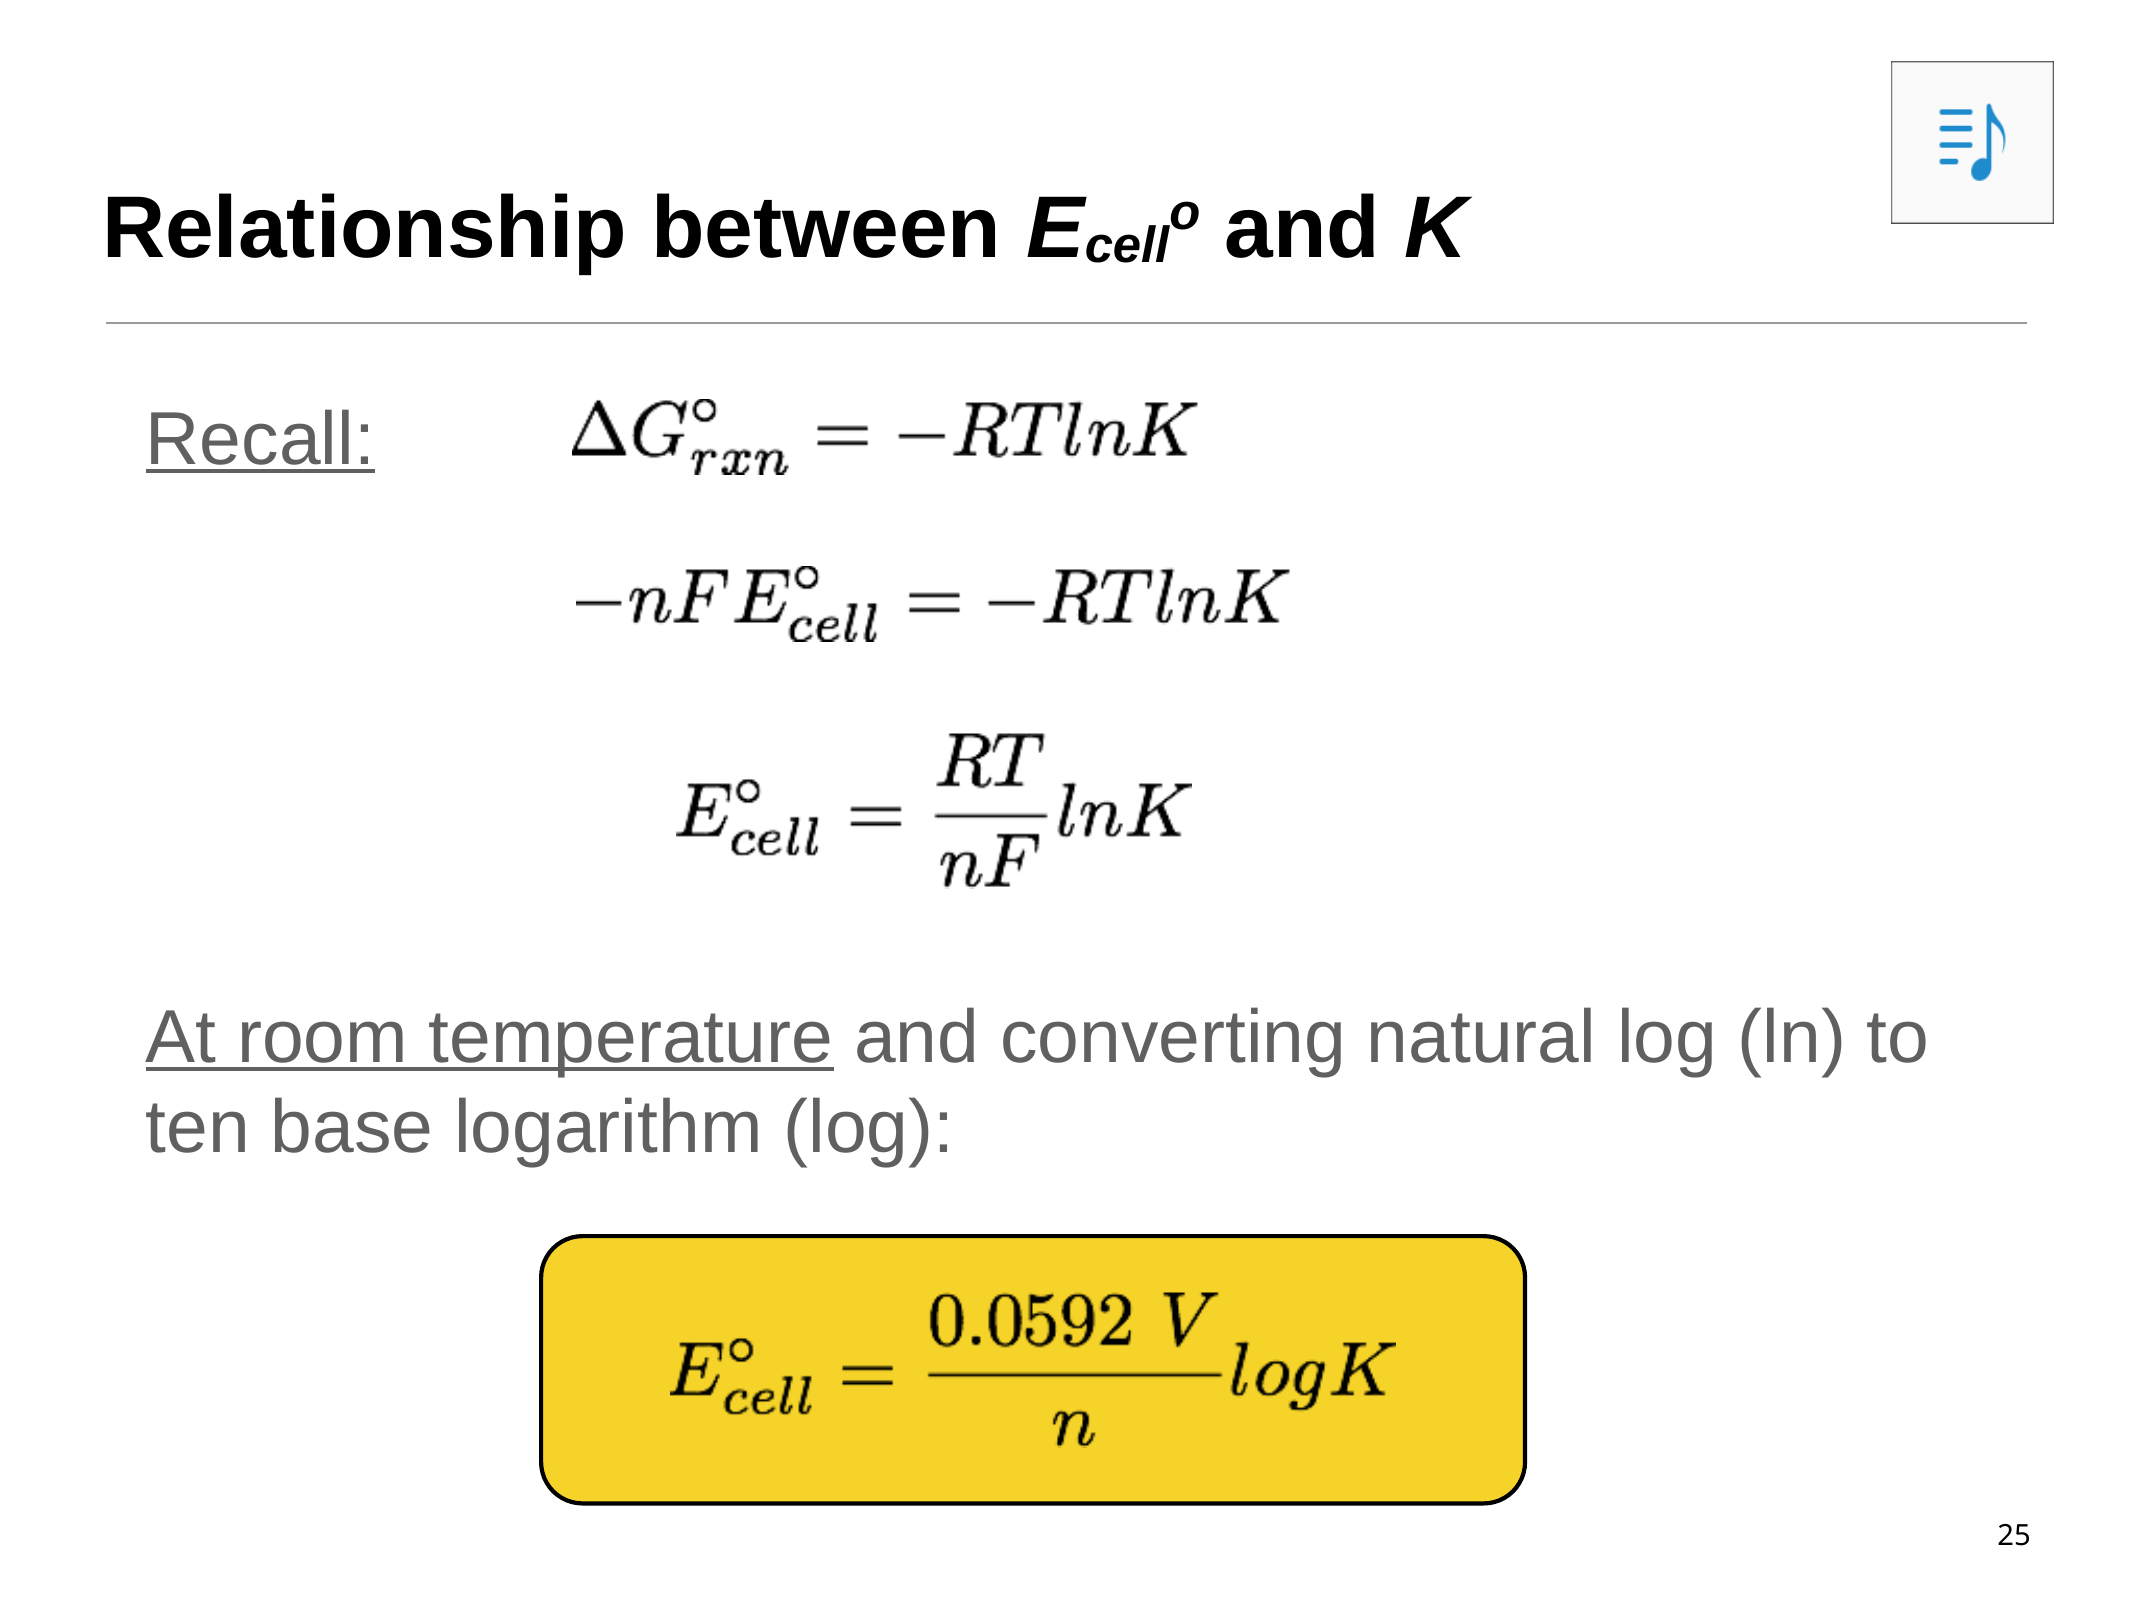

# Relationship between Ecello and K
Recall:
At room temperature and converting natural log (ln) to ten base logarithm (log):
25